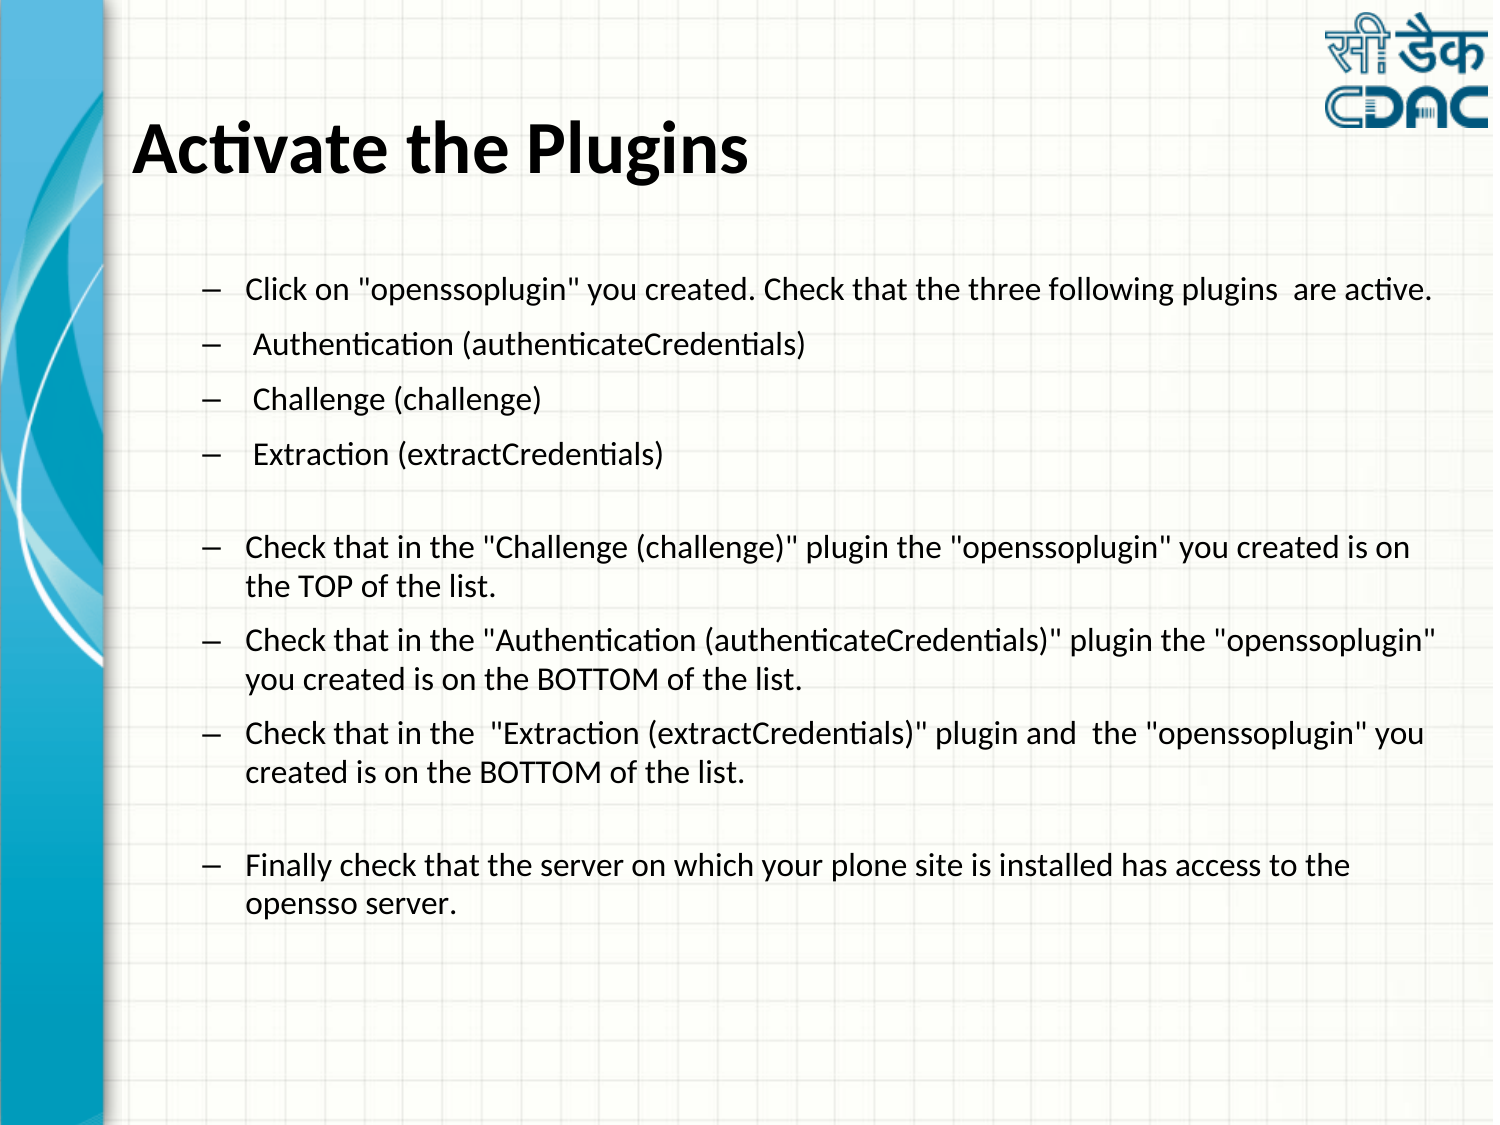

Activate the Plugins
Click on "openssoplugin" you created. Check that the three following plugins are active.
 Authentication (authenticateCredentials)‏
 Challenge (challenge)‏
 Extraction (extractCredentials)
Check that in the "Challenge (challenge)" plugin the "openssoplugin" you created is on the TOP of the list.
Check that in the "Authentication (authenticateCredentials)" plugin the "openssoplugin" you created is on the BOTTOM of the list.
Check that in the "Extraction (extractCredentials)" plugin and the "openssoplugin" you created is on the BOTTOM of the list.
Finally check that the server on which your plone site is installed has access to the opensso server.